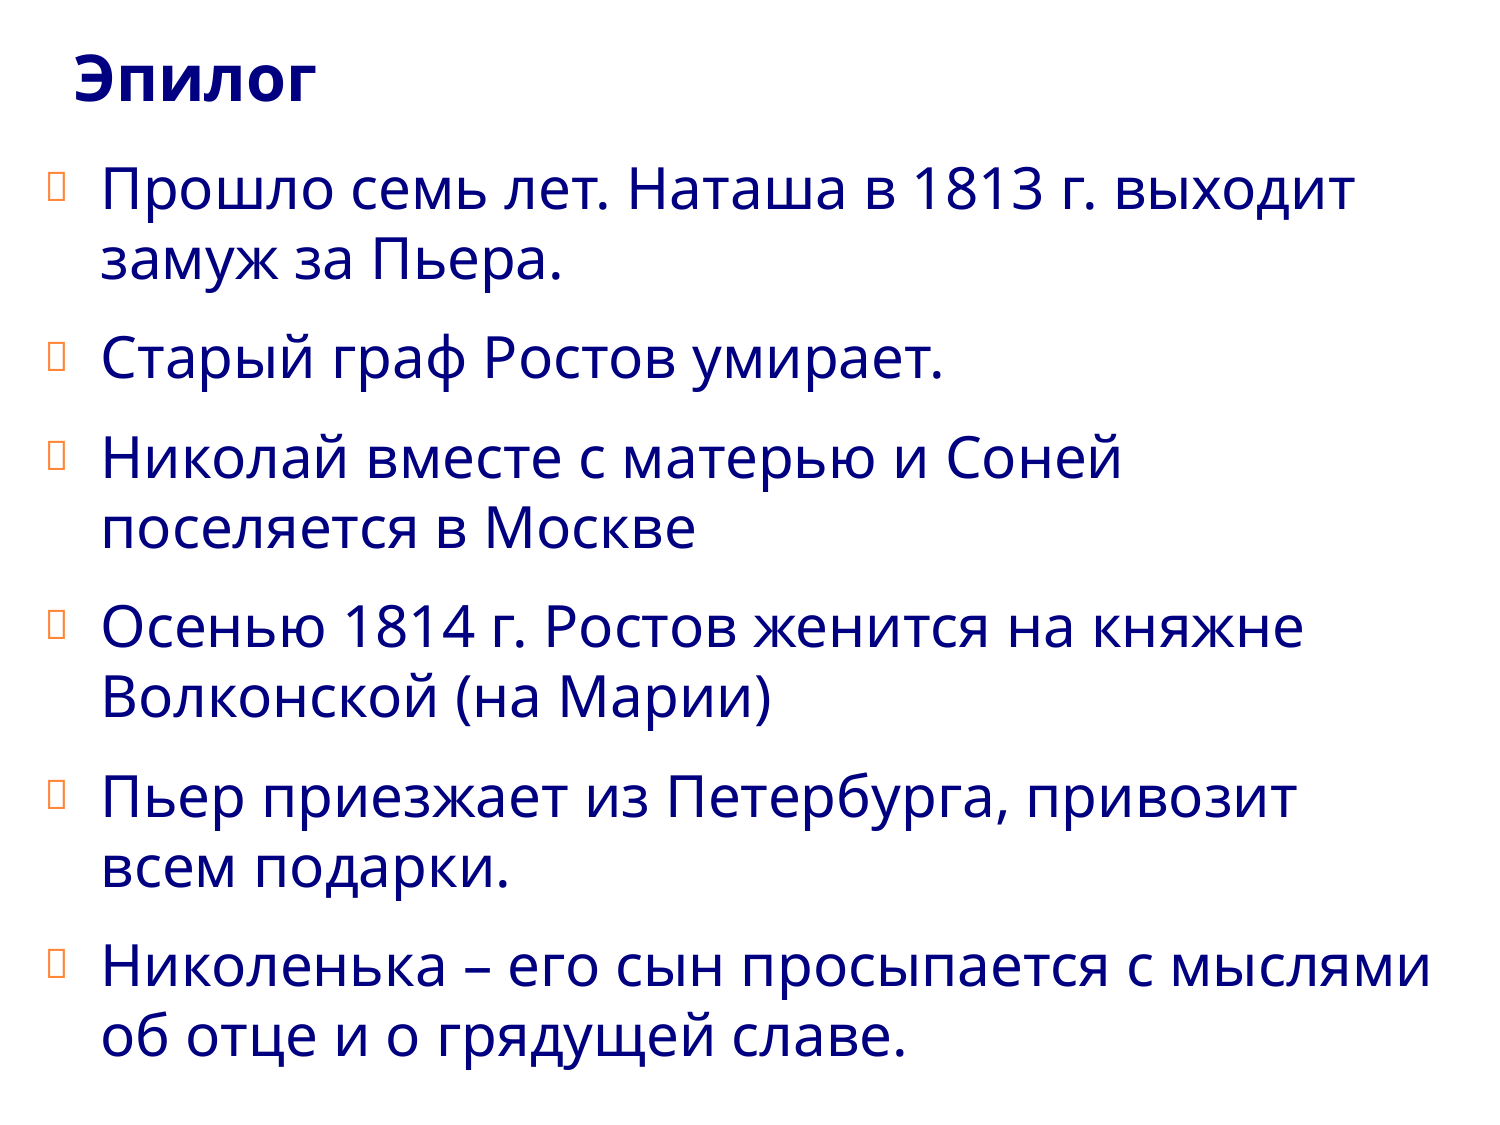

# Эпилог
Прошло семь лет. Наташа в 1813 г. выходит замуж за Пьера.
Старый граф Ростов умирает.
Николай вместе с матерью и Соней поселяется в Москве
Oсенью 1814 г. Ростов женится на княжне Волконской (на Марии)
Пьер приезжает из Петербурга, привозит всем подарки.
Николенька – его сын просыпается с мыслями об отце и о грядущей славе.